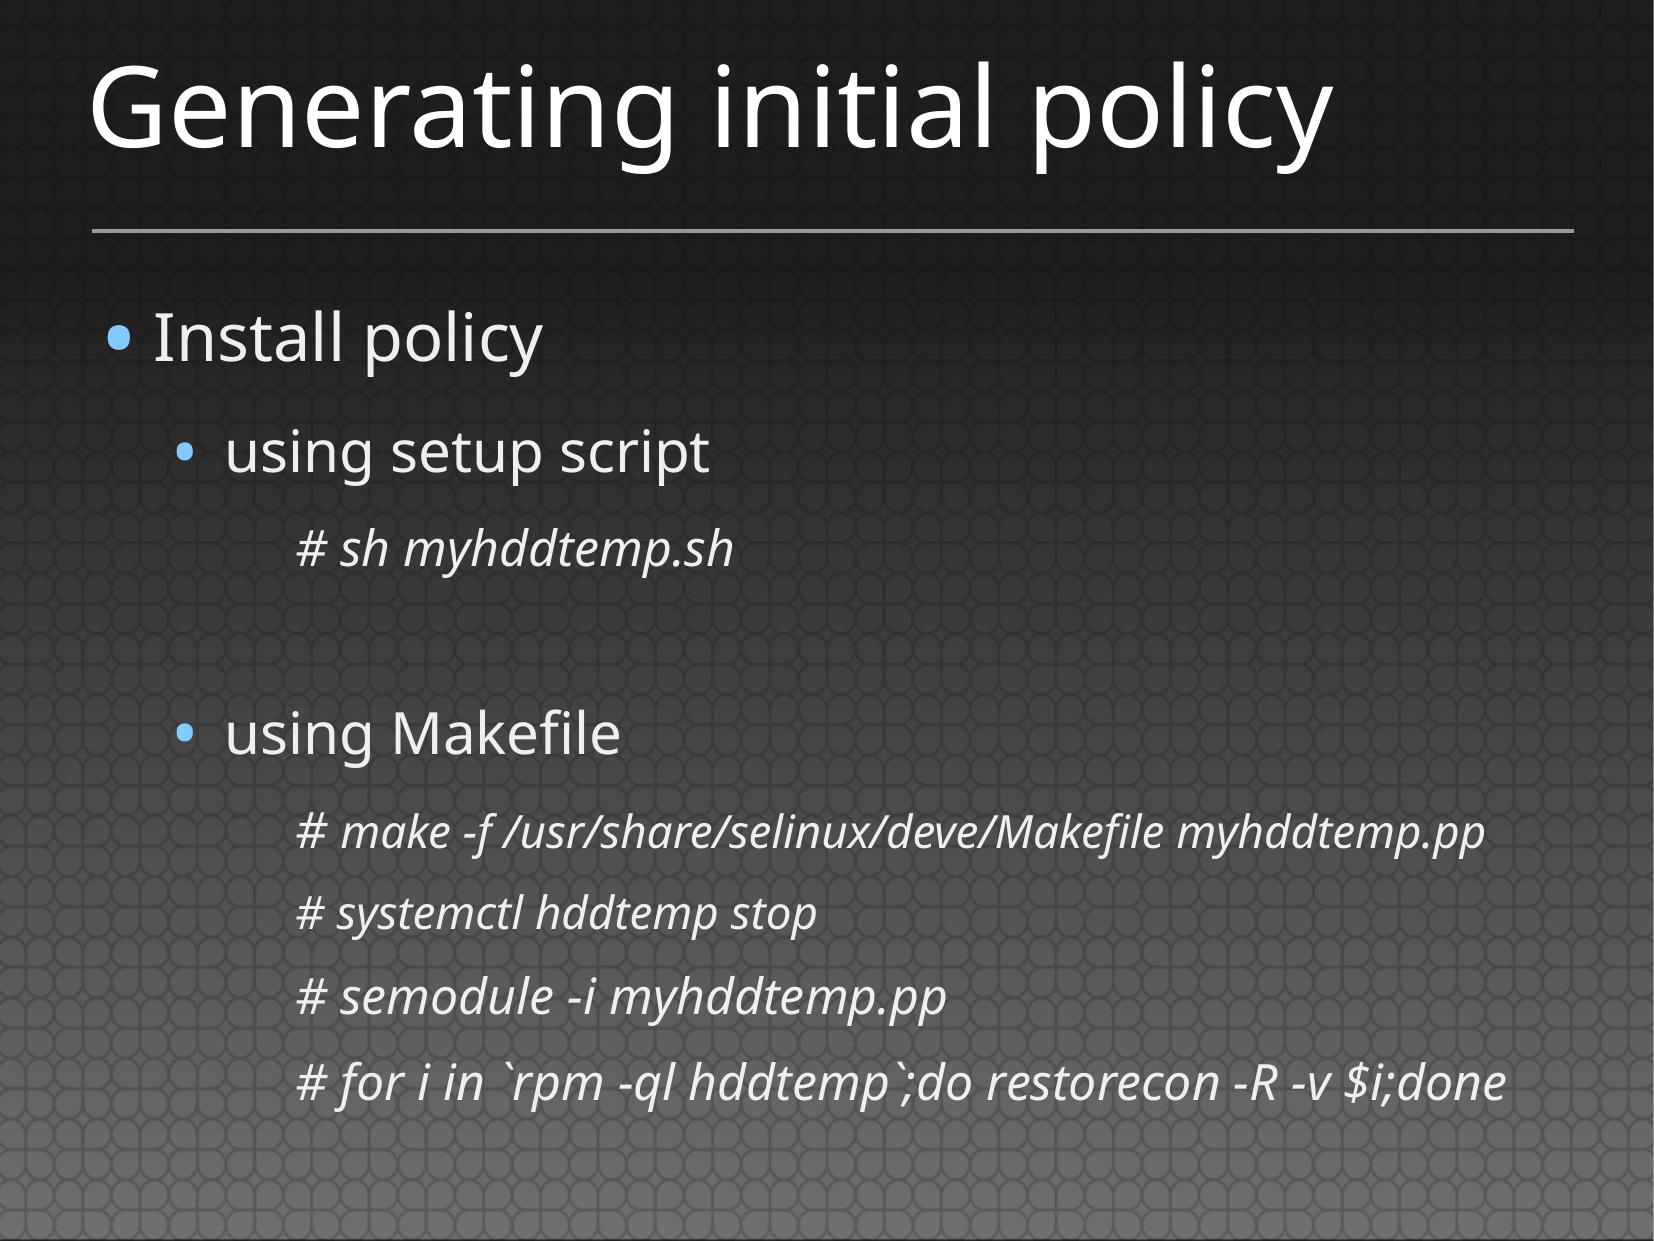

# Generating initial policy
Install policy
using setup script
# sh myhddtemp.sh
using Makefile
# make -f /usr/share/selinux/deve/Makefile myhddtemp.pp
# systemctl hddtemp stop
# semodule -i myhddtemp.pp
# for i in `rpm -ql hddtemp`;do restorecon -R -v $i;done